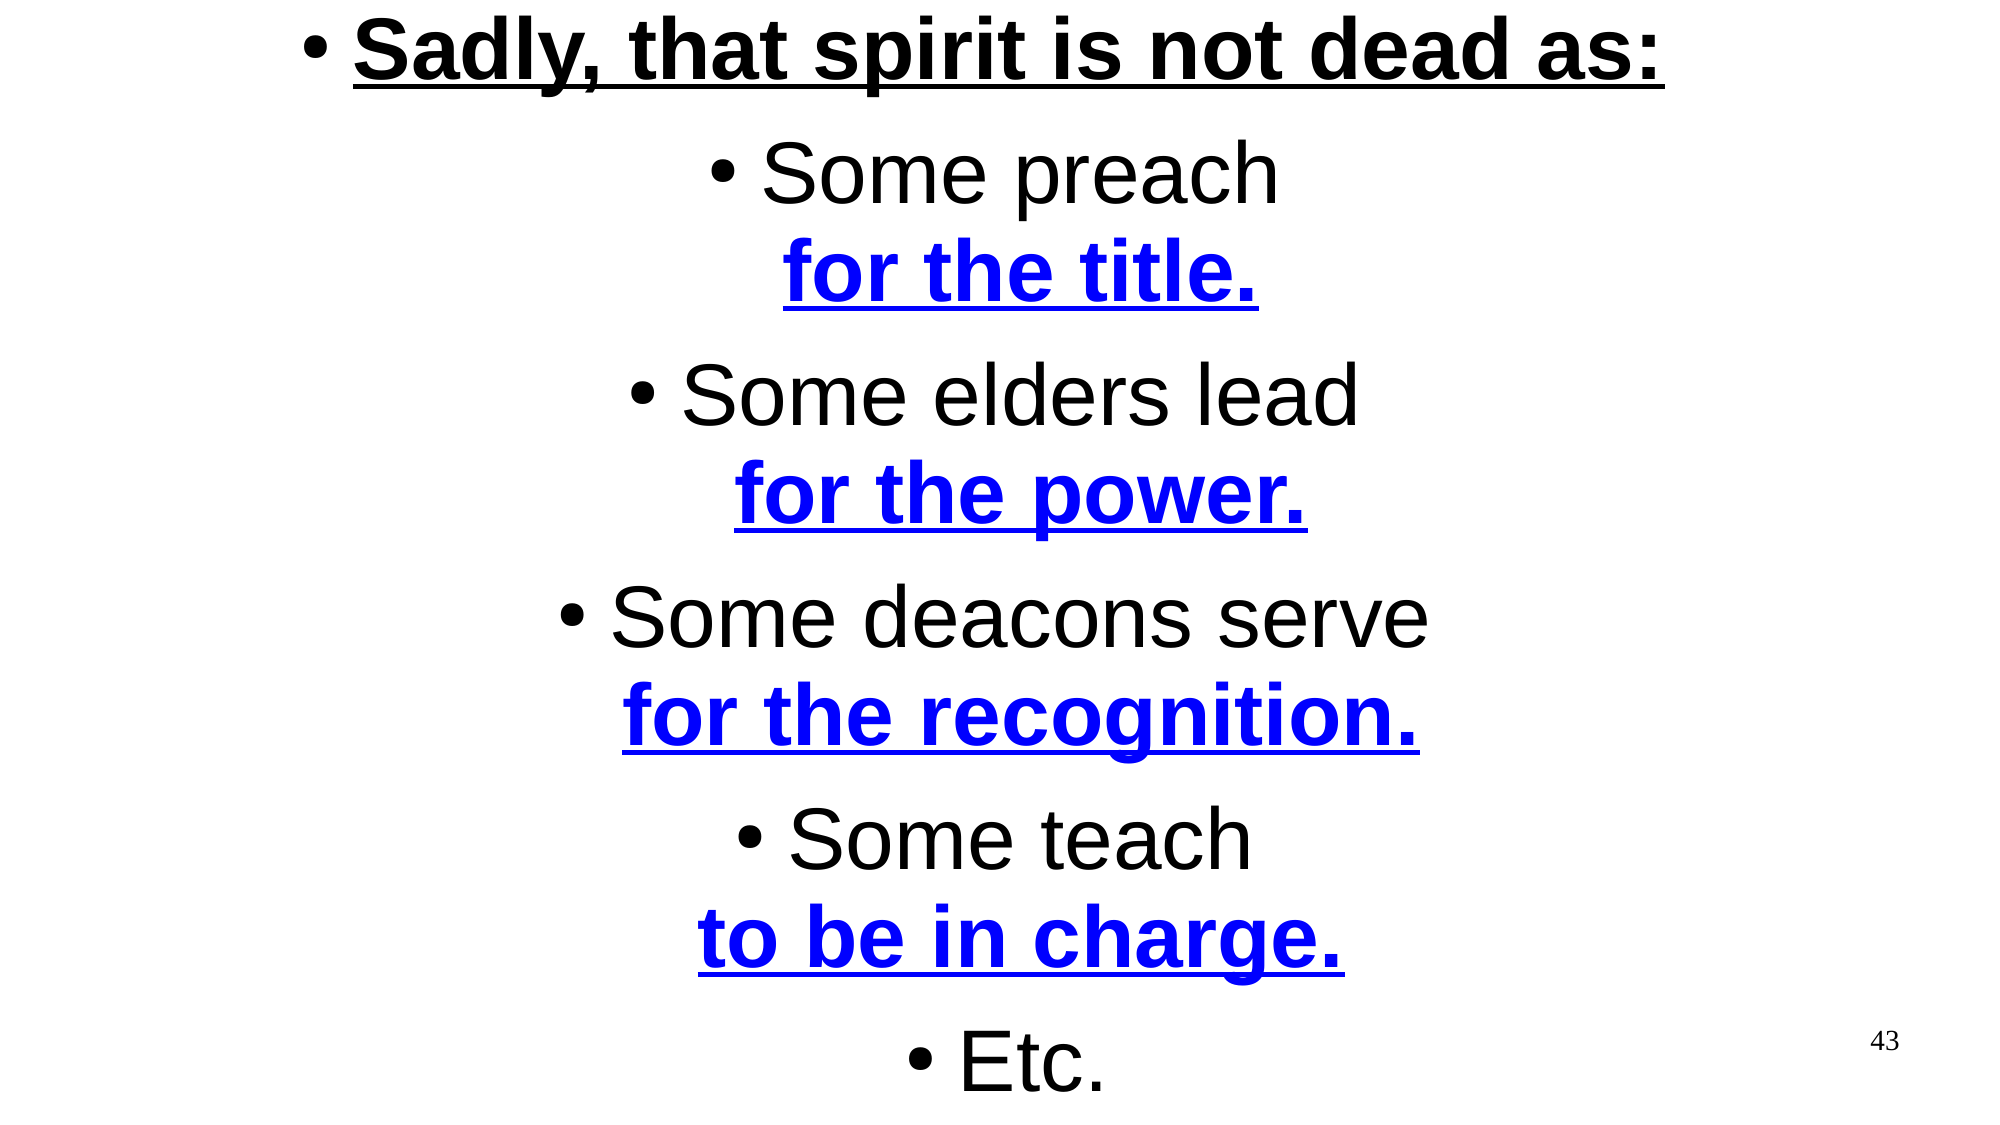

# Sadly, that spirit is not dead as:
Some preach
for the title.
Some elders lead
for the power.
Some deacons serve
for the recognition.
Some teach
to be in charge.
Etc.
43